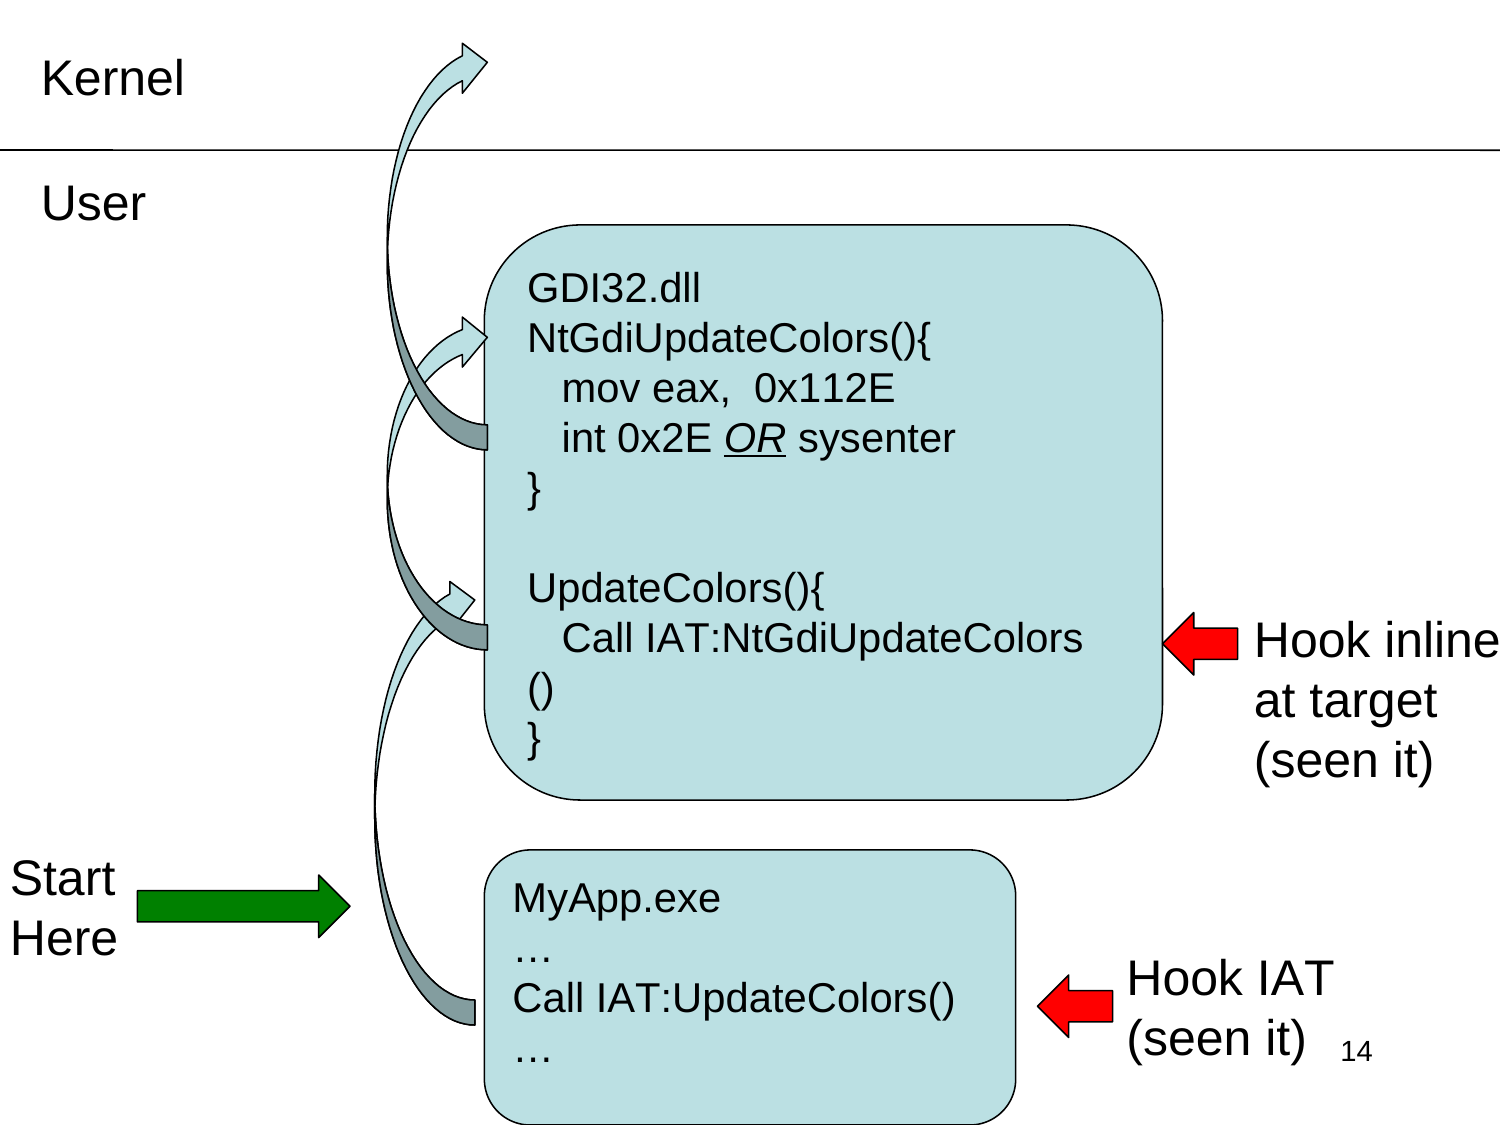

Kernel
User
GDI32.dll
NtGdiUpdateColors(){
 mov eax, 0x112E
 int 0x2E OR sysenter
}
UpdateColors(){
 Call IAT:NtGdiUpdateColors ()
}
Hook inline
at target
(seen it)
Start
Here
MyApp.exe
…
Call IAT:UpdateColors()
…
Hook IAT
(seen it)